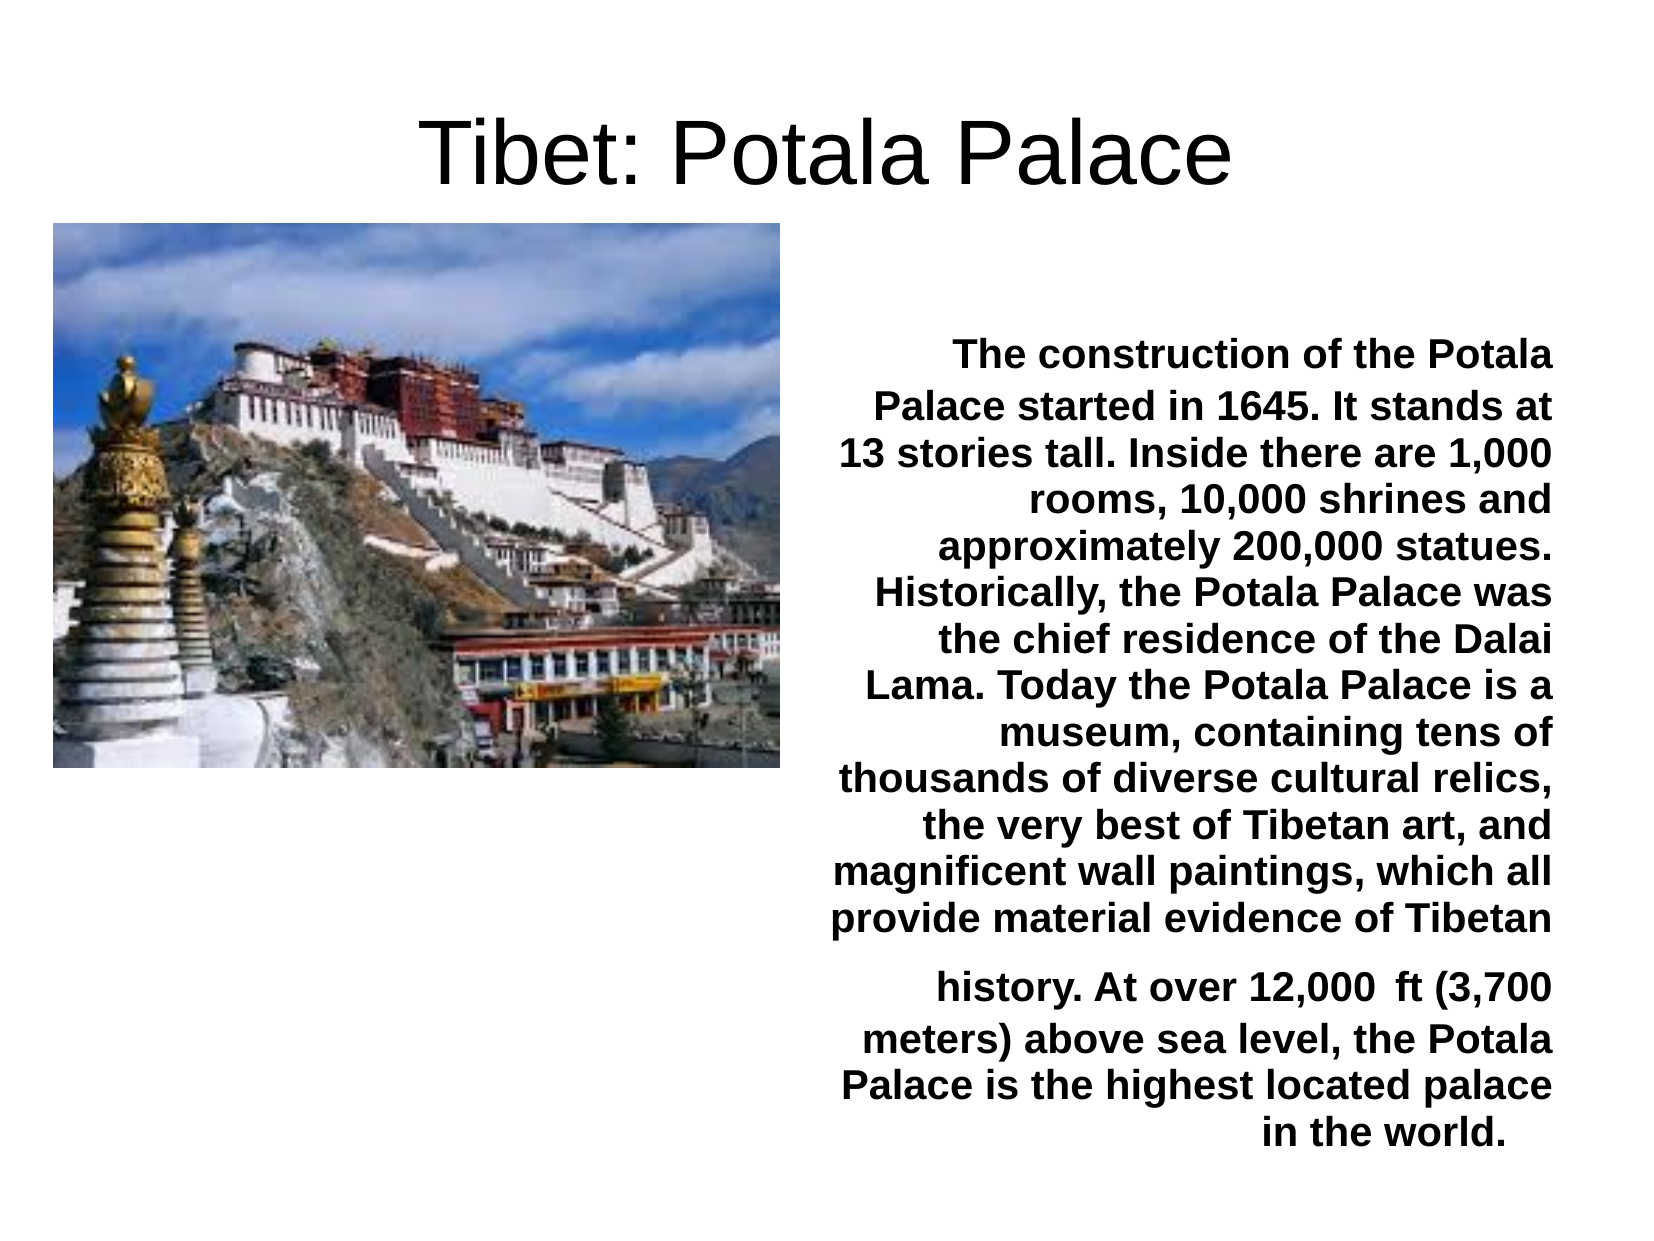

# Tibet: Potala Palace
 The construction of the Potala Palace started in 1645. It stands at 13 stories tall. Inside there are 1,000 rooms, 10,000 shrines and approximately 200,000 statues. Historically, the Potala Palace was the chief residence of the Dalai Lama. Today the Potala Palace is a museum, containing tens of thousands of diverse cultural relics, the very best of Tibetan art, and magnificent wall paintings, which all provide material evidence of Tibetan history. At over 12,000 ft (3,700 meters) above sea level, the Potala Palace is the highest located palace in the world.